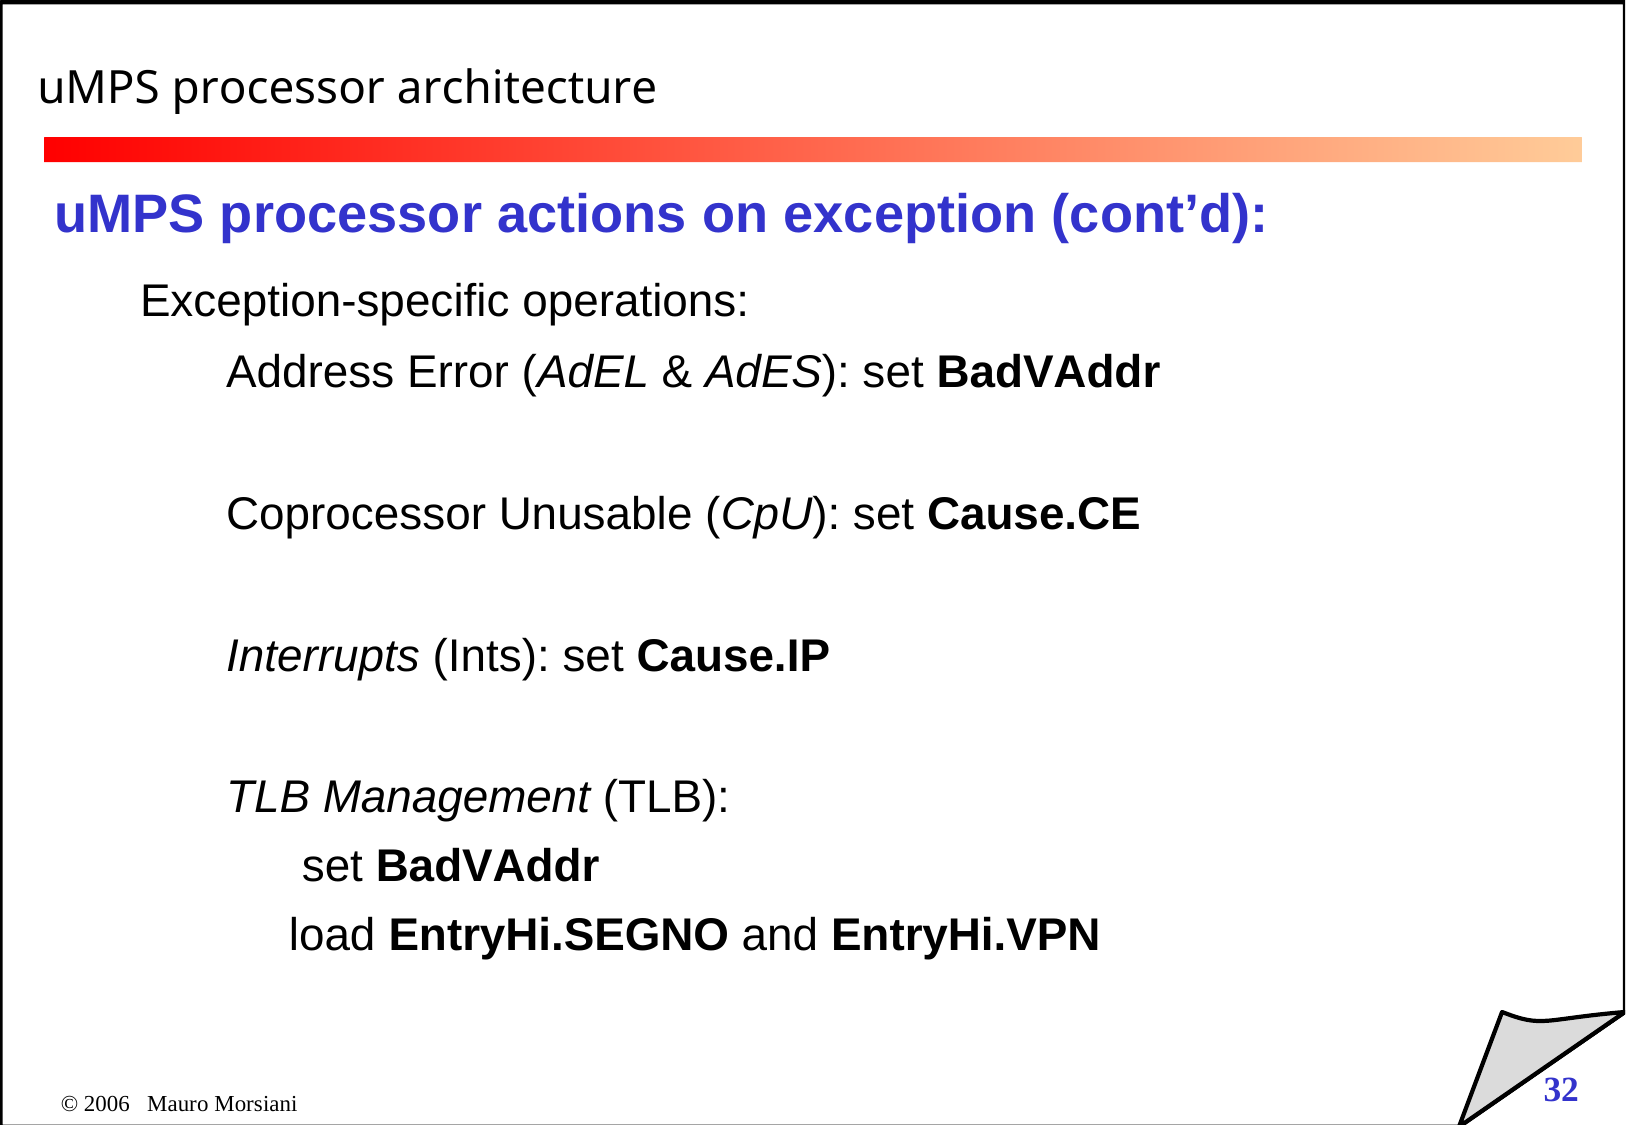

# uMPS processor architecture
uMPS processor actions on exception (cont’d):
Exception-specific operations:
Address Error (AdEL & AdES): set BadVAddr
Coprocessor Unusable (CpU): set Cause.CE
Interrupts (Ints): set Cause.IP
TLB Management (TLB):
 set BadVAddr
load EntryHi.SEGNO and EntryHi.VPN